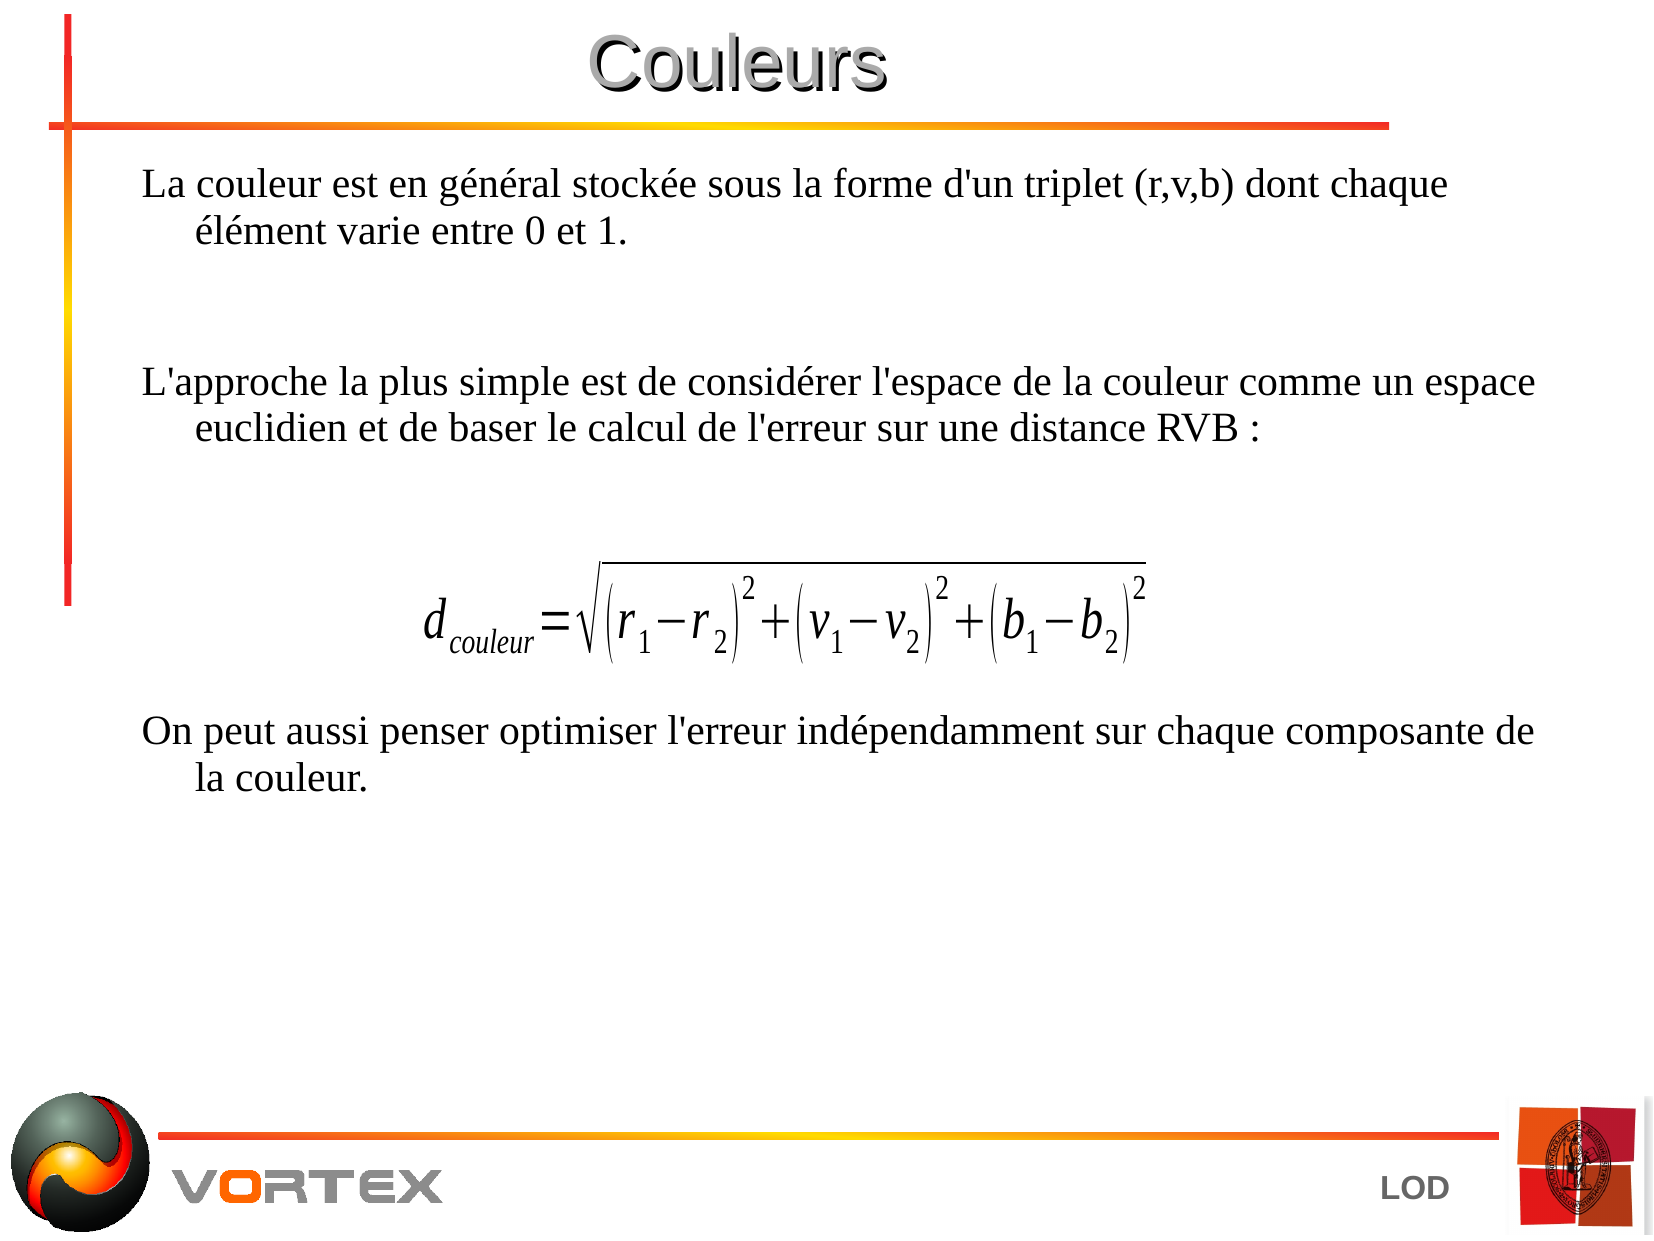

# Couleurs
La couleur est en général stockée sous la forme d'un triplet (r,v,b) dont chaque élément varie entre 0 et 1.
L'approche la plus simple est de considérer l'espace de la couleur comme un espace euclidien et de baser le calcul de l'erreur sur une distance RVB :
On peut aussi penser optimiser l'erreur indépendamment sur chaque composante de la couleur.